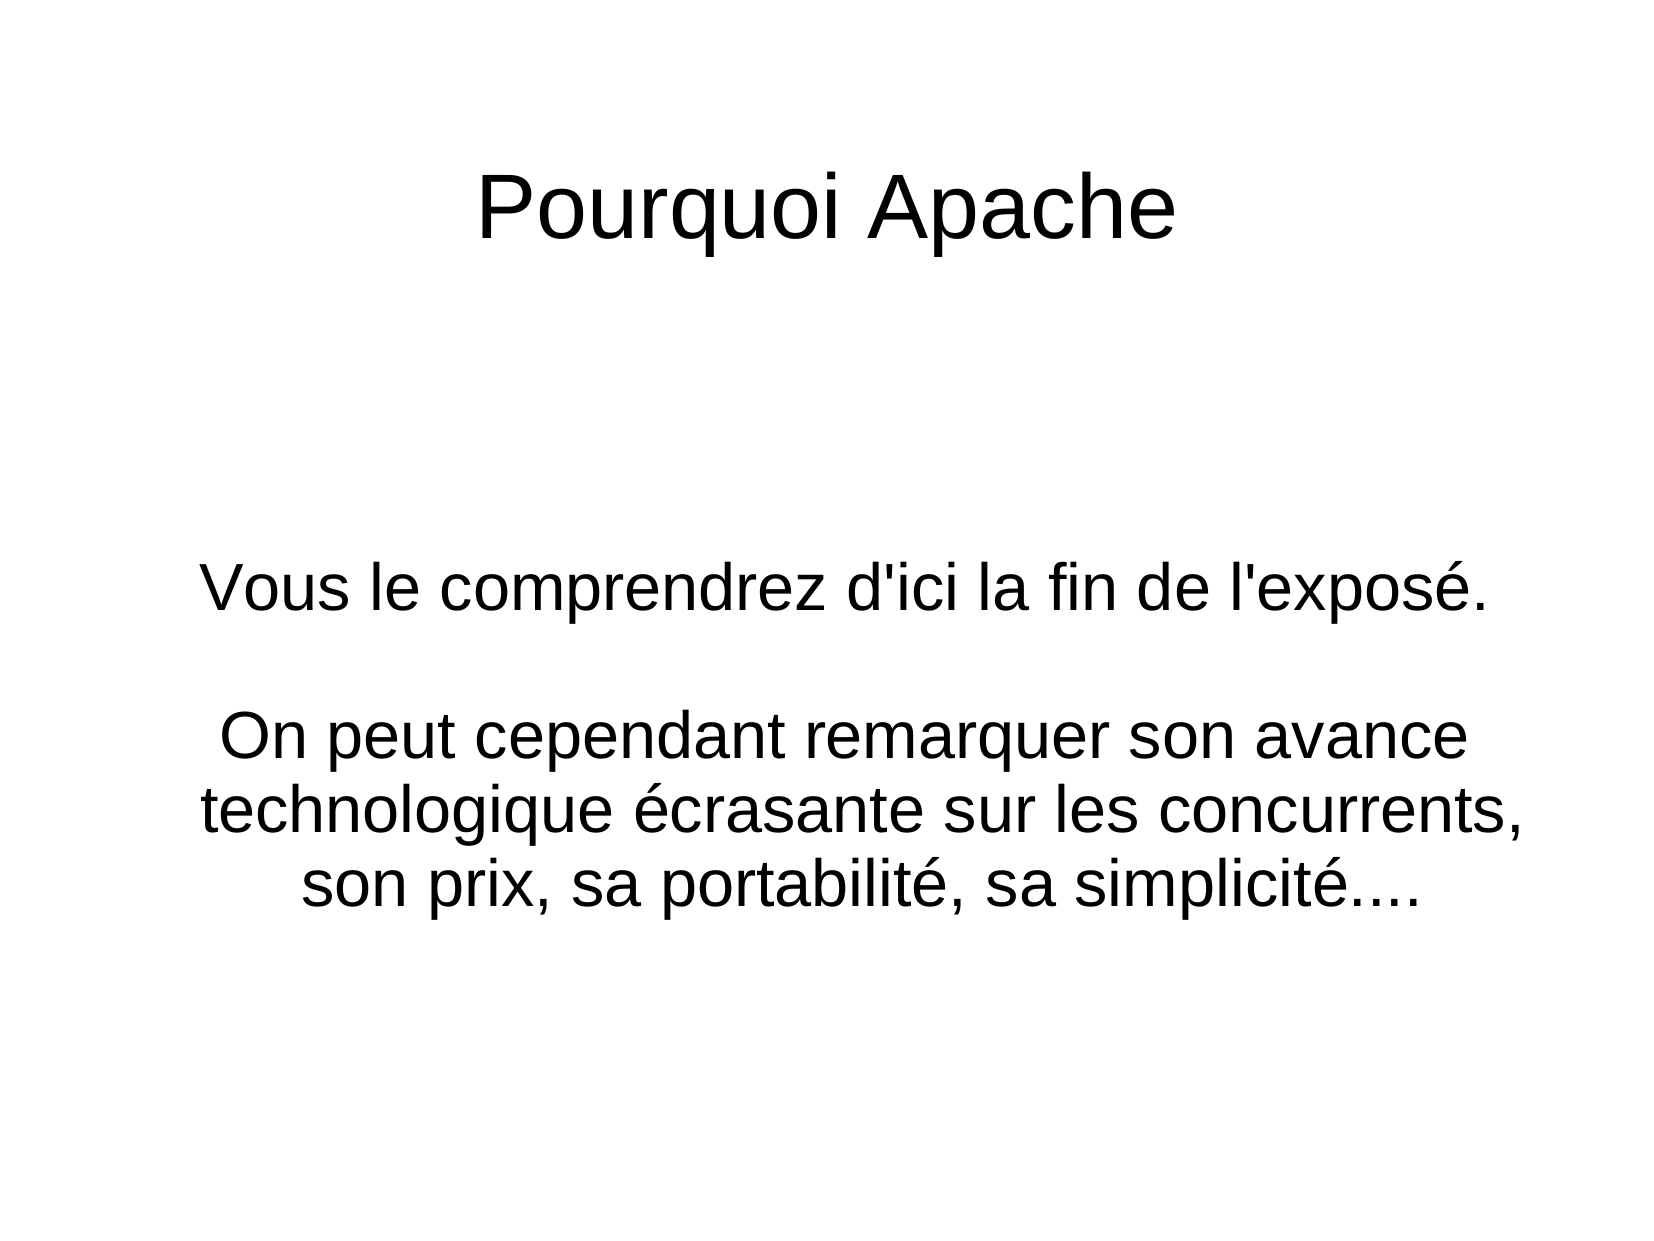

# Pourquoi Apache
Vous le comprendrez d'ici la fin de l'exposé.
On peut cependant remarquer son avance technologique écrasante sur les concurrents, son prix, sa portabilité, sa simplicité....